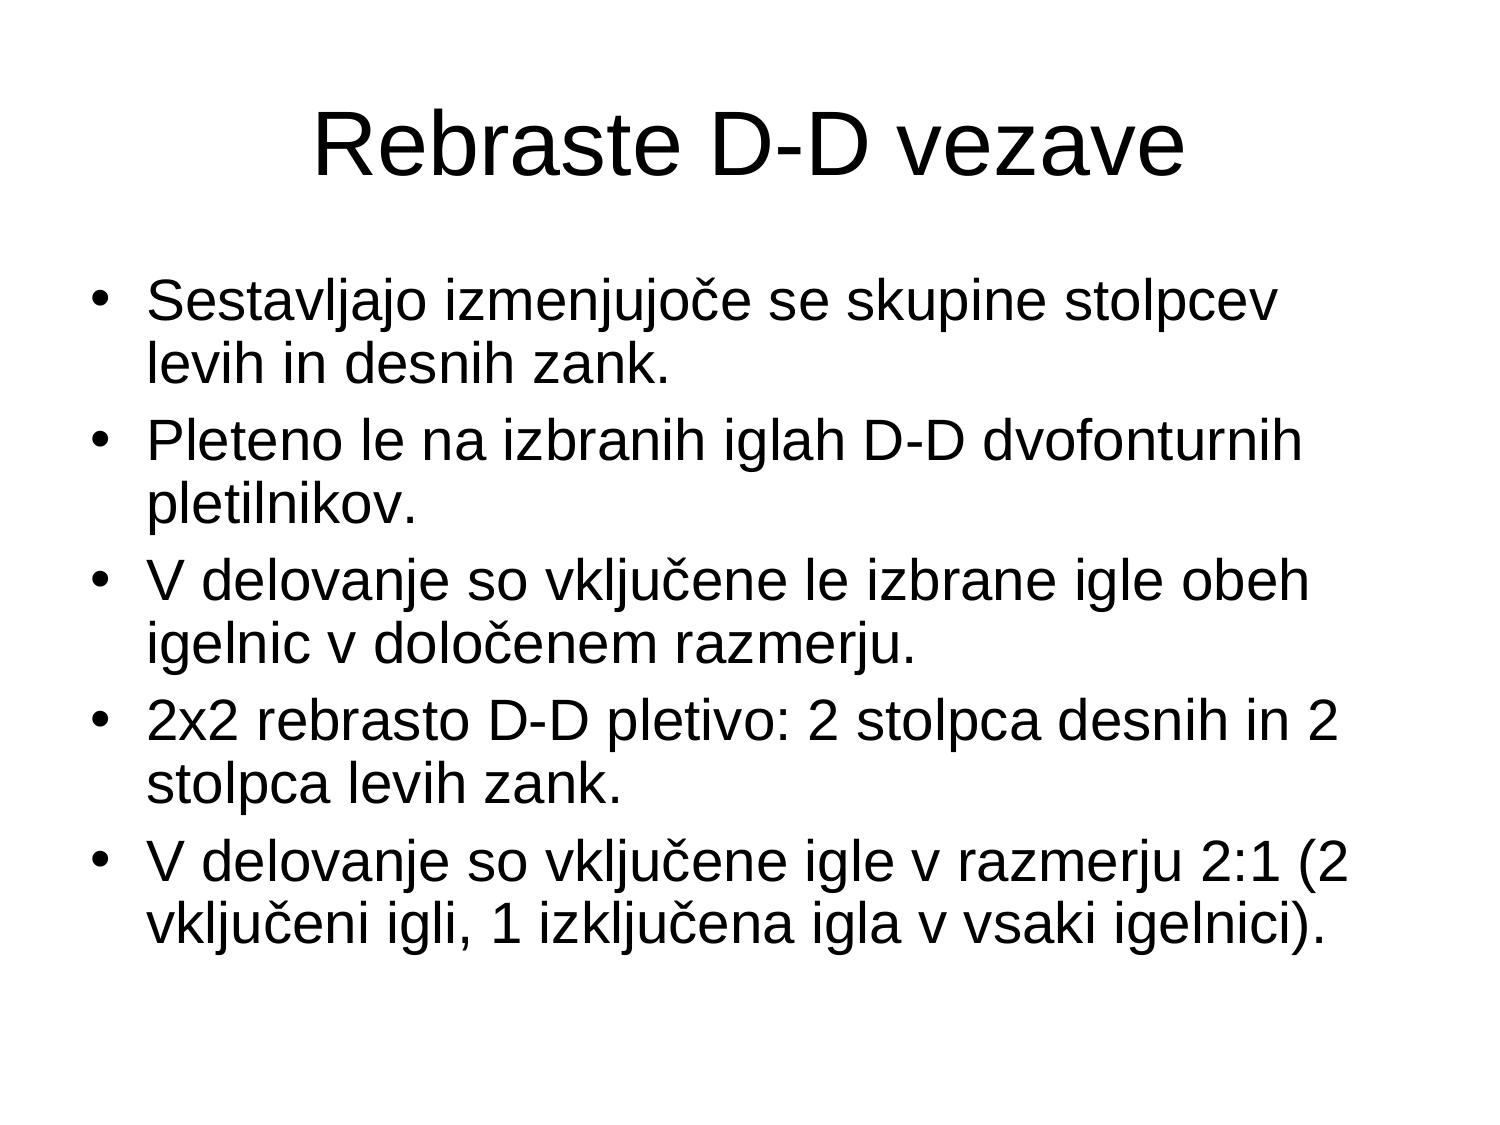

# Rebraste D-D vezave
Sestavljajo izmenjujoče se skupine stolpcev levih in desnih zank.
Pleteno le na izbranih iglah D-D dvofonturnih pletilnikov.
V delovanje so vključene le izbrane igle obeh igelnic v določenem razmerju.
2x2 rebrasto D-D pletivo: 2 stolpca desnih in 2 stolpca levih zank.
V delovanje so vključene igle v razmerju 2:1 (2 vključeni igli, 1 izključena igla v vsaki igelnici).